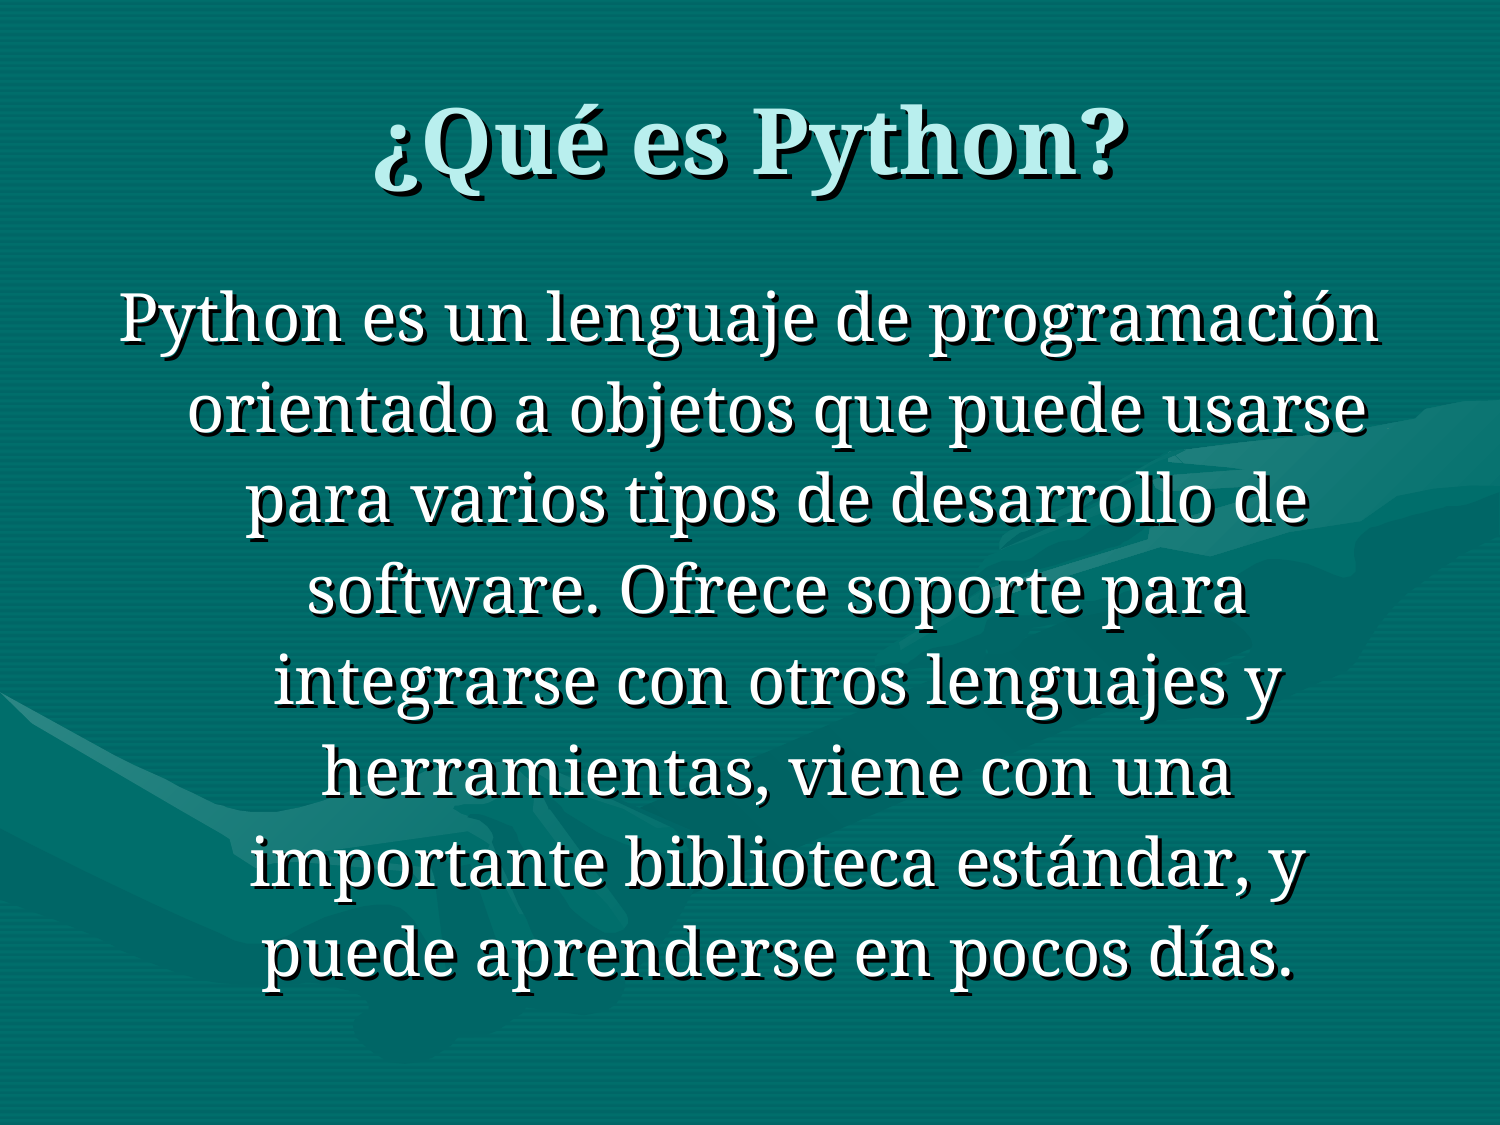

# ¿Qué es Python?
Python es un lenguaje de programación orientado a objetos que puede usarse para varios tipos de desarrollo de software. Ofrece soporte para integrarse con otros lenguajes y herramientas, viene con una importante biblioteca estándar, y puede aprenderse en pocos días.